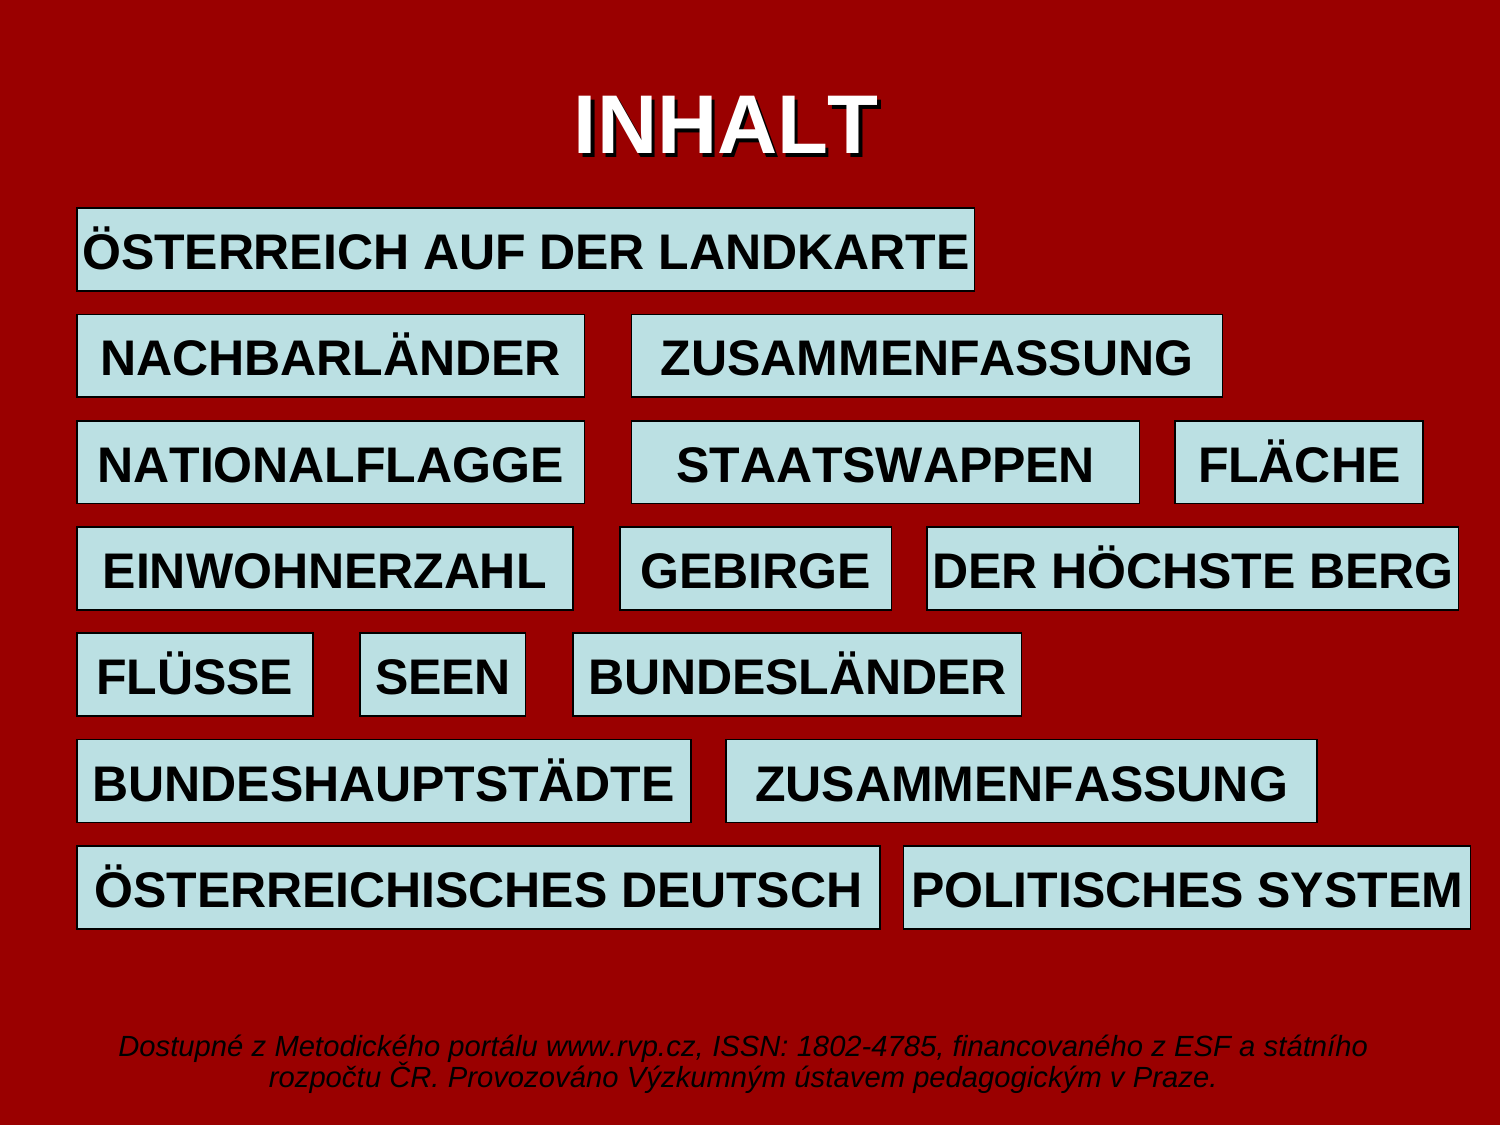

# INHALT
ÖSTERREICH AUF DER LANDKARTE
NACHBARLÄNDER
ZUSAMMENFASSUNG
NATIONALFLAGGE
STAATSWAPPEN
FLÄCHE
EINWOHNERZAHL
GEBIRGE
DER HÖCHSTE BERG
FLÜSSE
SEEN
BUNDESLÄNDER
BUNDESHAUPTSTÄDTE
ZUSAMMENFASSUNG
ÖSTERREICHISCHES DEUTSCH
POLITISCHES SYSTEM
Dostupné z Metodického portálu www.rvp.cz, ISSN: 1802-4785, financovaného z ESF a státního rozpočtu ČR. Provozováno Výzkumným ústavem pedagogickým v Praze.